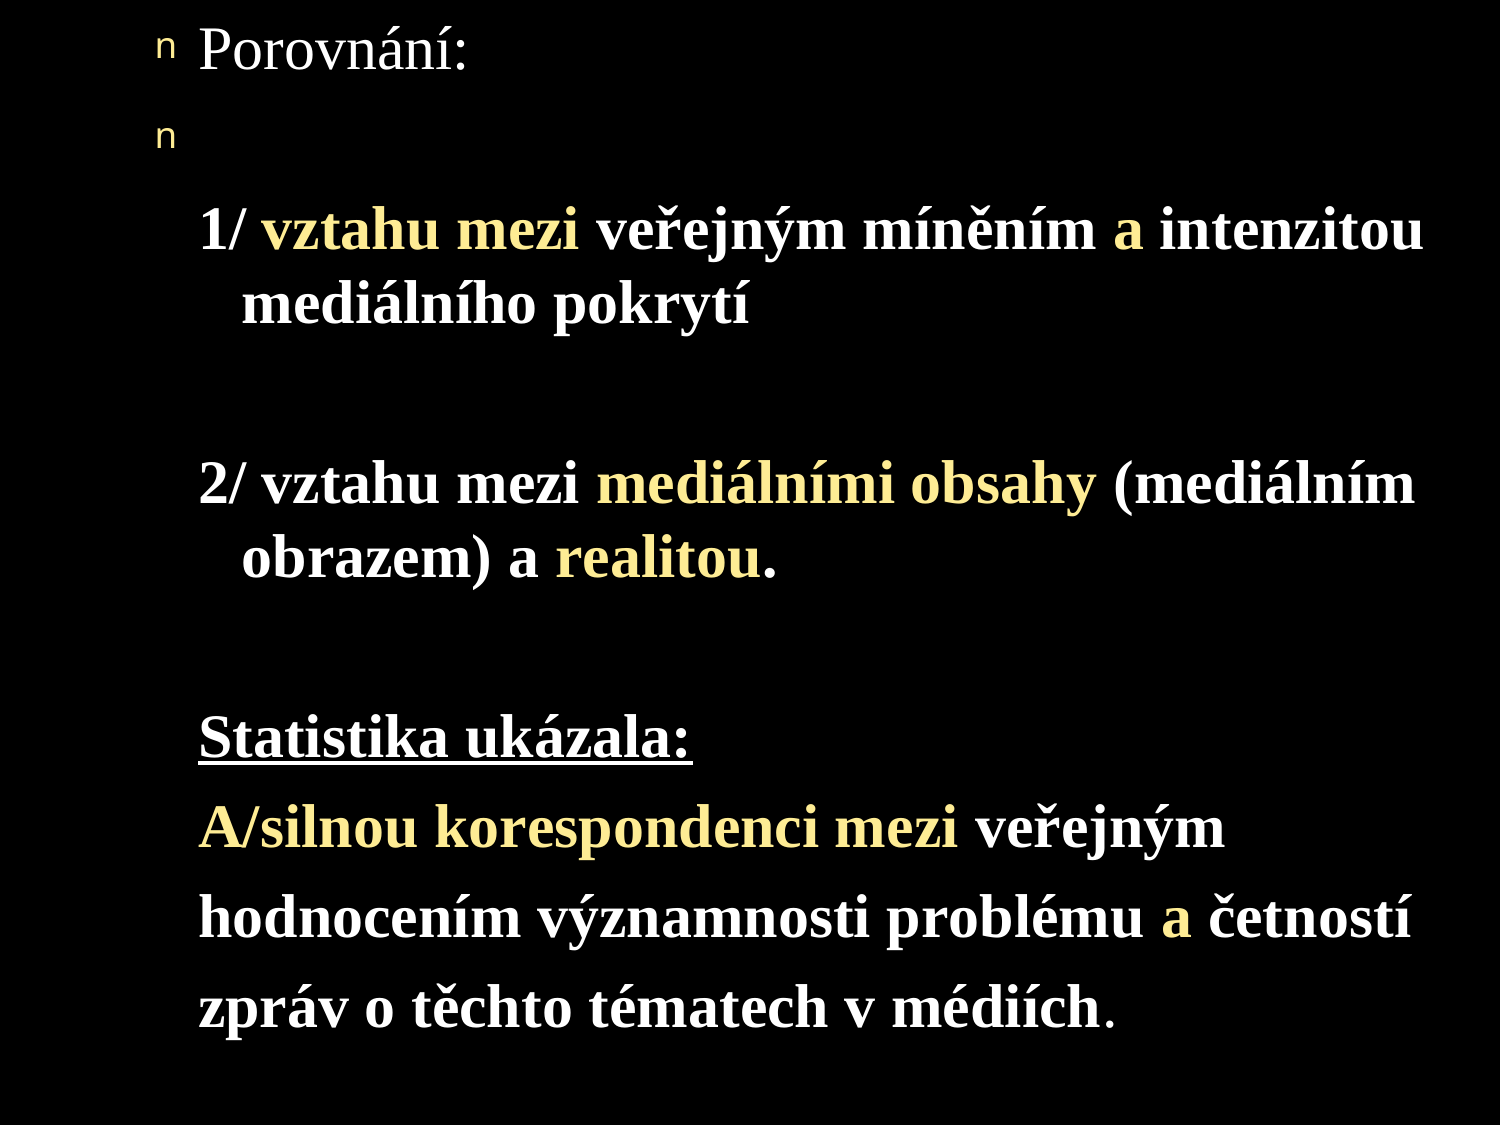

# Porovnání:
1/ vztahu mezi veřejným míněním a intenzitou mediálního pokrytí
2/ vztahu mezi mediálními obsahy (mediálním obrazem) a realitou.
Statistika ukázala:
A/silnou korespondenci mezi veřejným
hodnocením významnosti problému a četností
zpráv o těchto tématech v médiích.